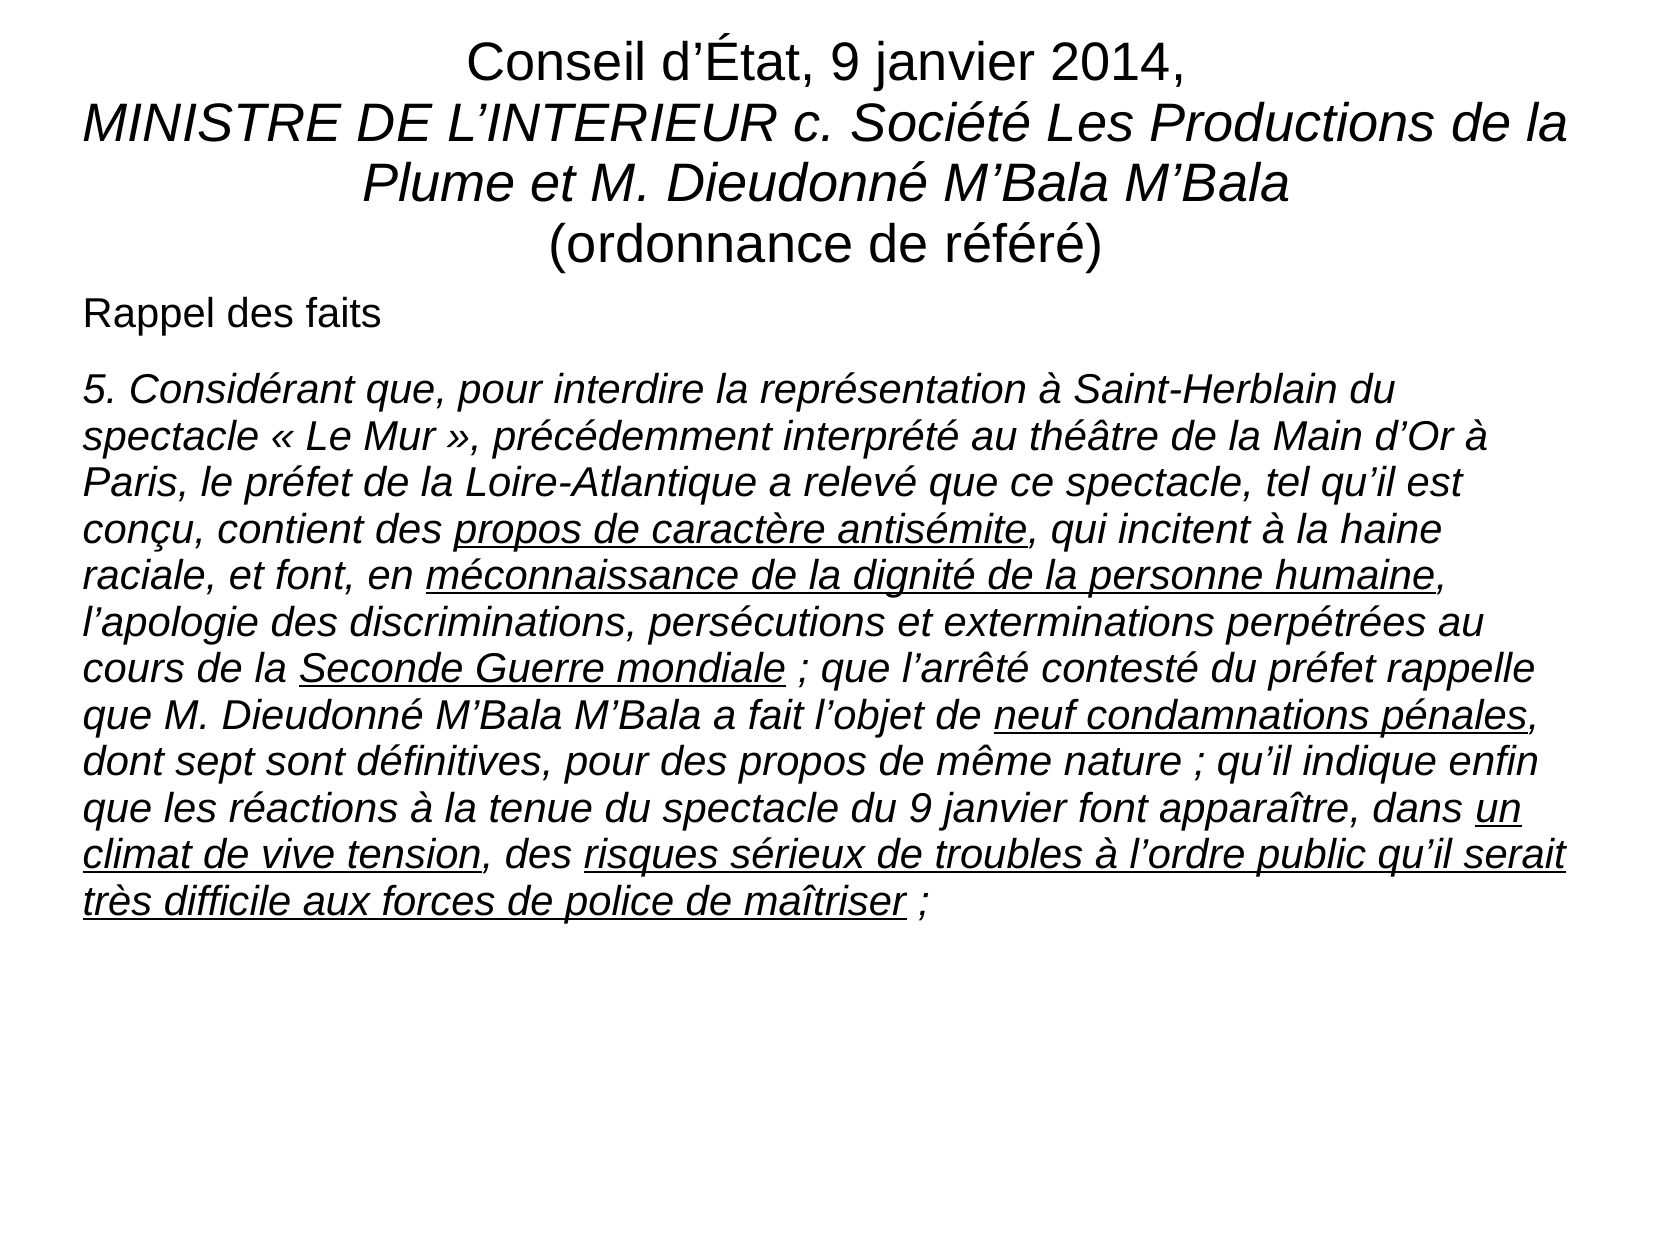

# Conseil d’État, 9 janvier 2014, MINISTRE DE L’INTERIEUR c. Société Les Productions de la Plume et M. Dieudonné M’Bala M’Bala (ordonnance de référé)
Rappel des faits
5. Considérant que, pour interdire la représentation à Saint-Herblain du spectacle « Le Mur », précédemment interprété au théâtre de la Main d’Or à Paris, le préfet de la Loire-Atlantique a relevé que ce spectacle, tel qu’il est conçu, contient des propos de caractère antisémite, qui incitent à la haine raciale, et font, en méconnaissance de la dignité de la personne humaine, l’apologie des discriminations, persécutions et exterminations perpétrées au cours de la Seconde Guerre mondiale ; que l’arrêté contesté du préfet rappelle que M. Dieudonné M’Bala M’Bala a fait l’objet de neuf condamnations pénales, dont sept sont définitives, pour des propos de même nature ; qu’il indique enfin que les réactions à la tenue du spectacle du 9 janvier font apparaître, dans un climat de vive tension, des risques sérieux de troubles à l’ordre public qu’il serait très difficile aux forces de police de maîtriser ;